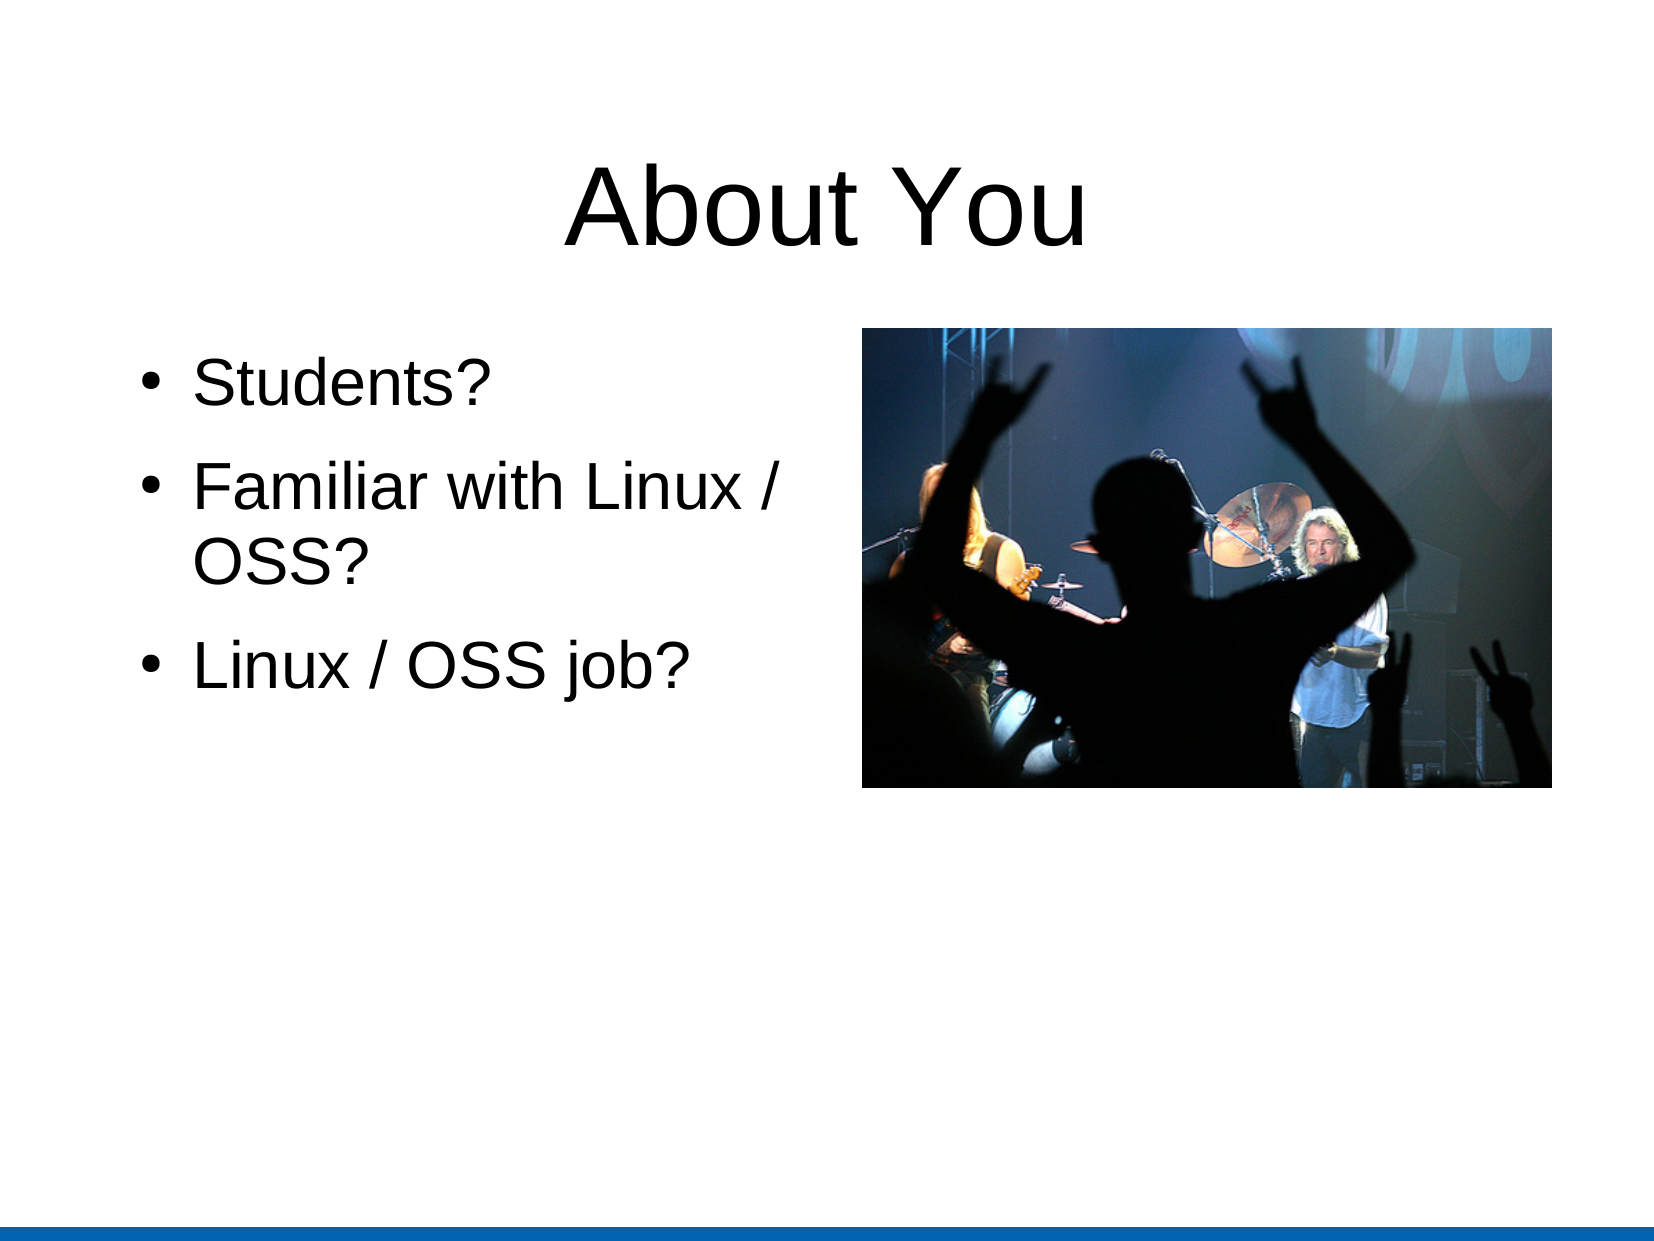

# About You
Students?
Familiar with Linux / OSS?
Linux / OSS job?